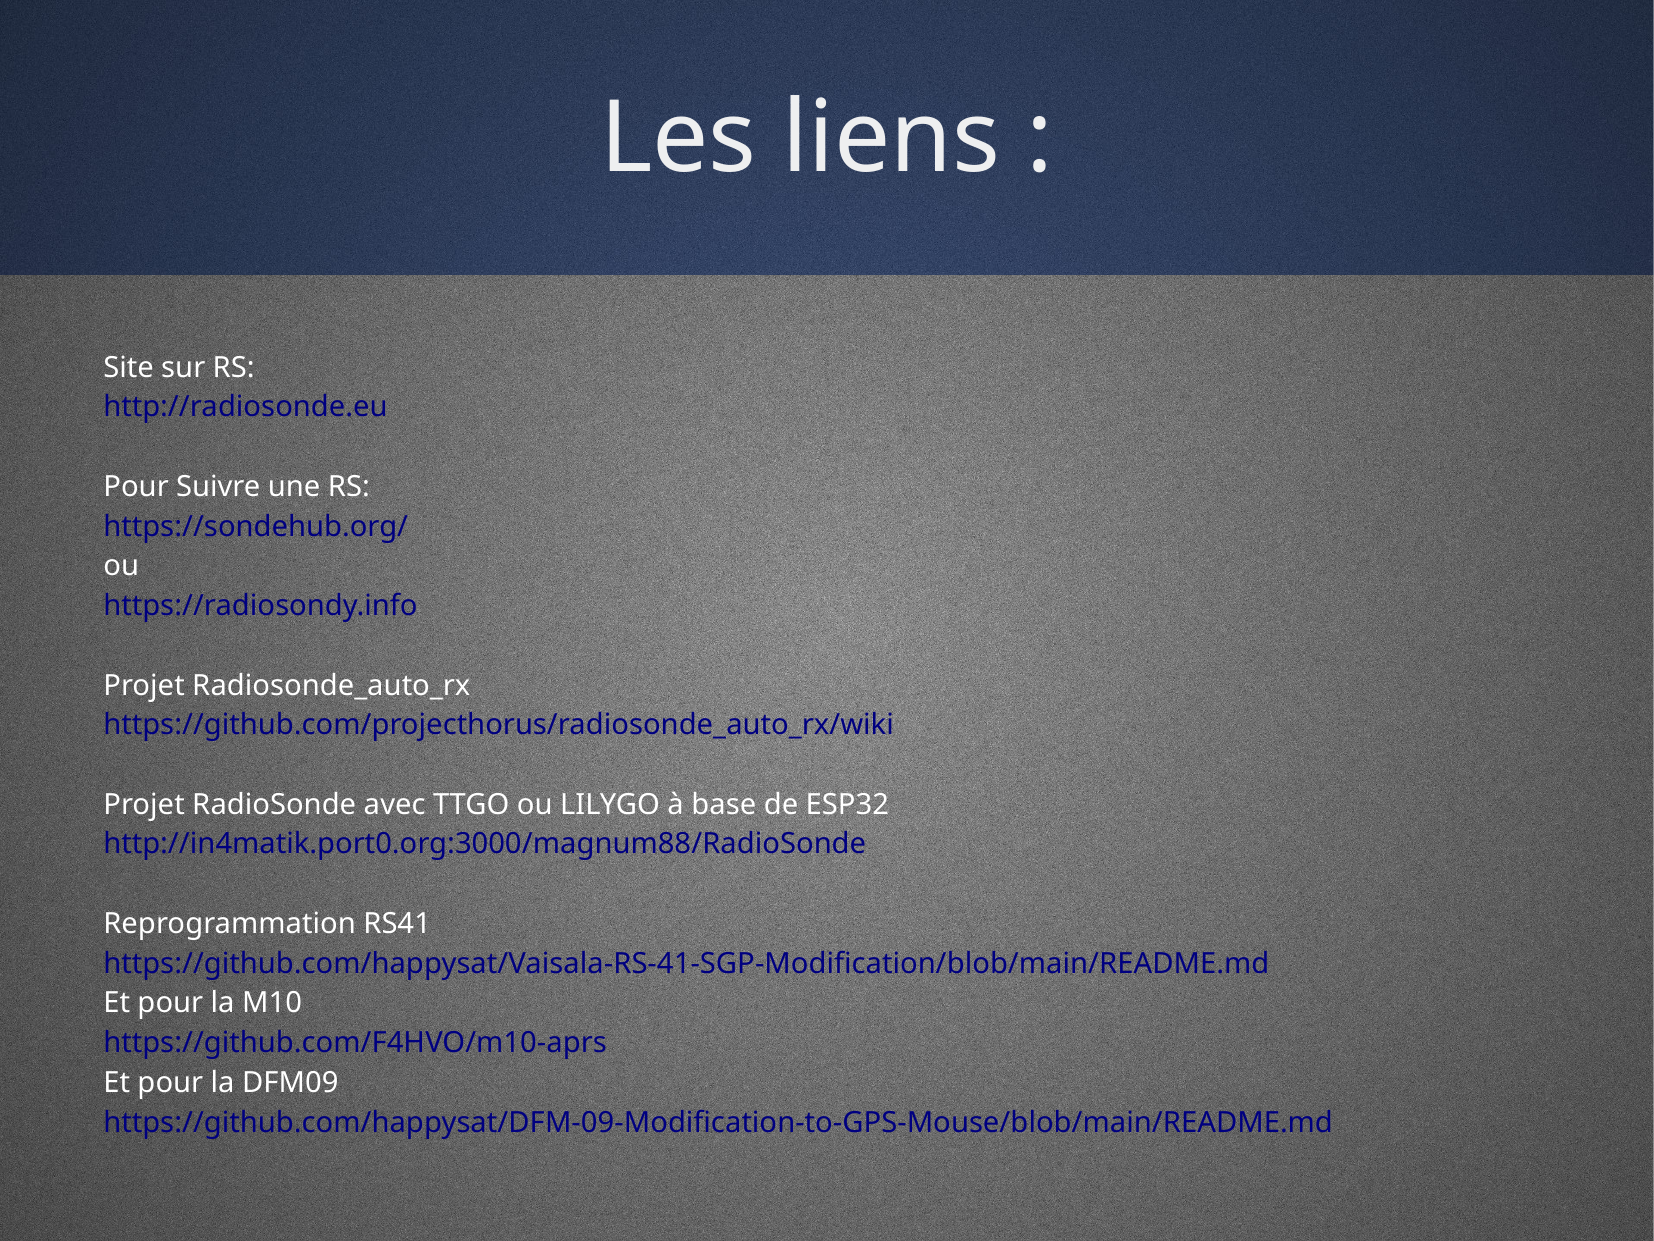

# Les liens :
Site sur RS:
http://radiosonde.eu
Pour Suivre une RS:
https://sondehub.org/
ou
https://radiosondy.info
Projet Radiosonde_auto_rx
https://github.com/projecthorus/radiosonde_auto_rx/wiki
Projet RadioSonde avec TTGO ou LILYGO à base de ESP32
http://in4matik.port0.org:3000/magnum88/RadioSonde
Reprogrammation RS41
https://github.com/happysat/Vaisala-RS-41-SGP-Modification/blob/main/README.md
Et pour la M10
https://github.com/F4HVO/m10-aprs
Et pour la DFM09
https://github.com/happysat/DFM-09-Modification-to-GPS-Mouse/blob/main/README.md